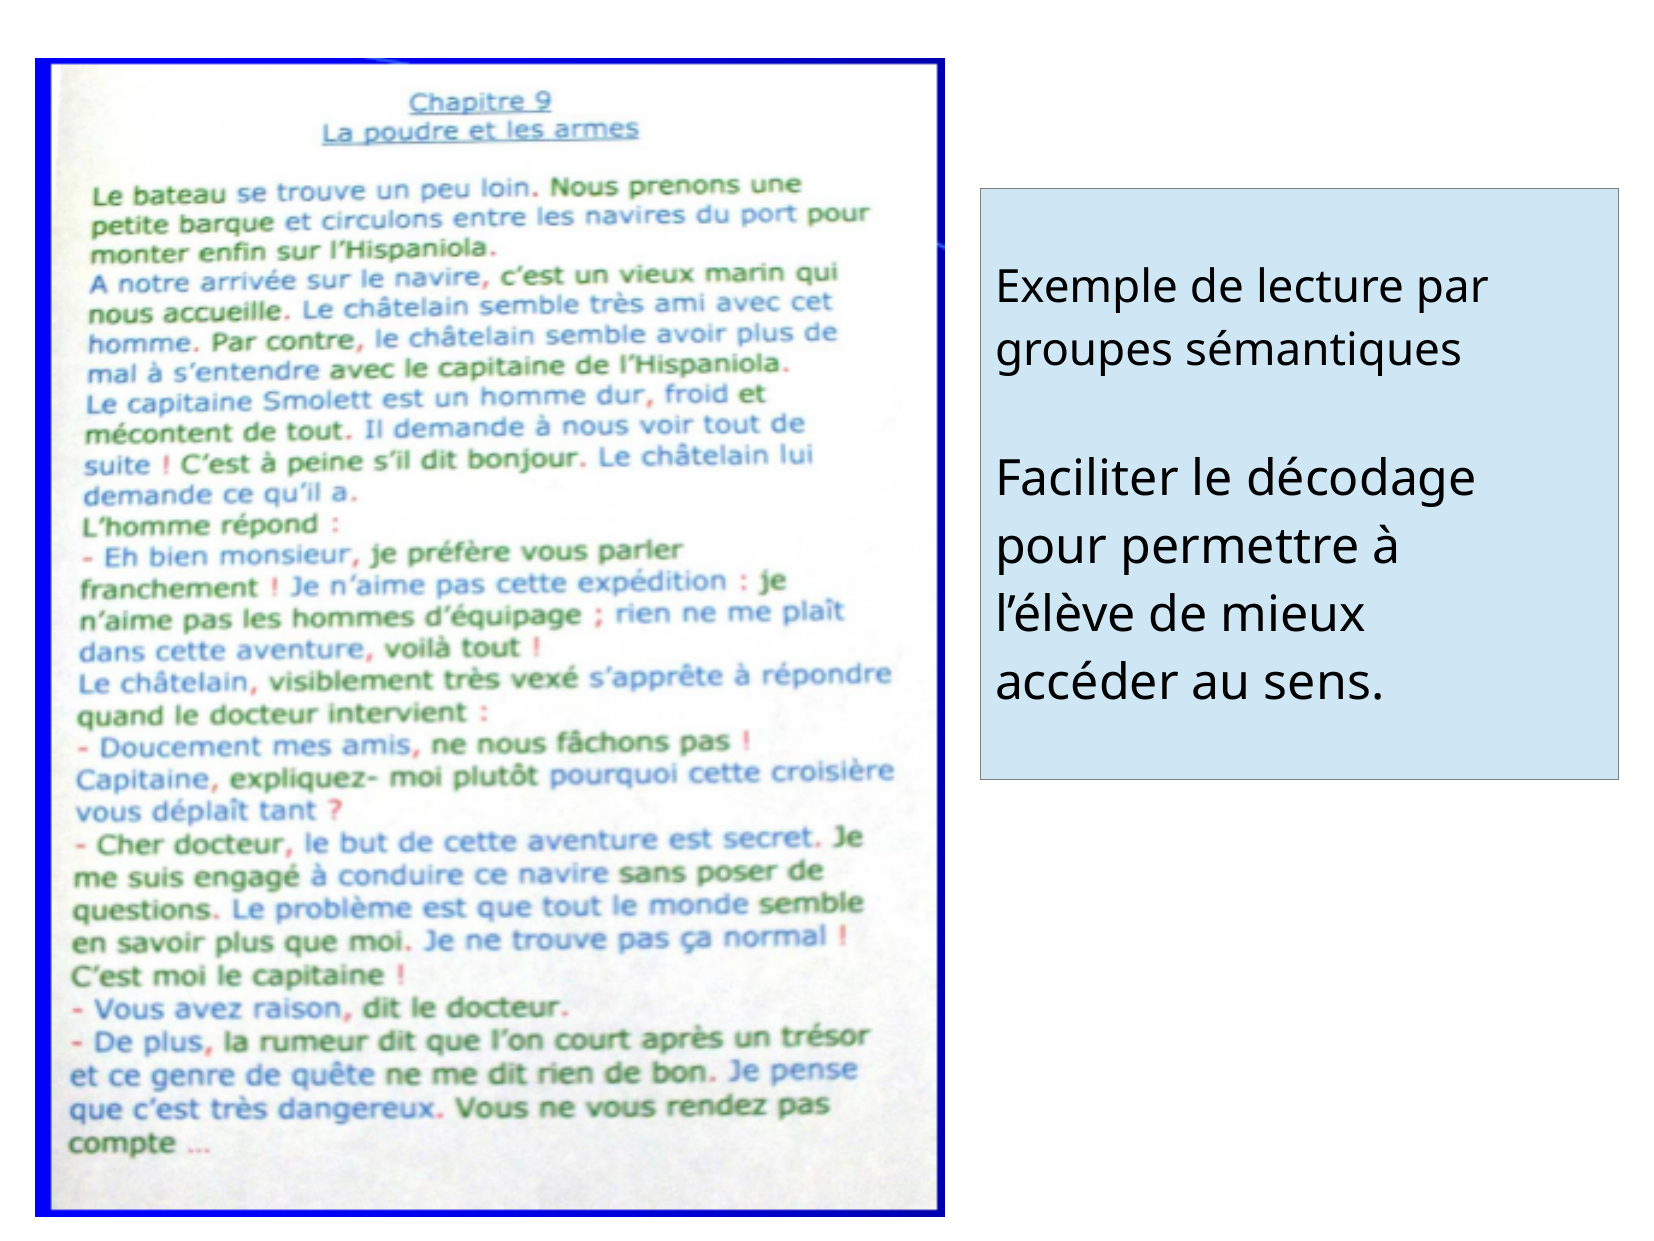

#
Exemple de lecture par
groupes sémantiques
Faciliter le décodage
pour permettre à
l’élève de mieux
accéder au sens.